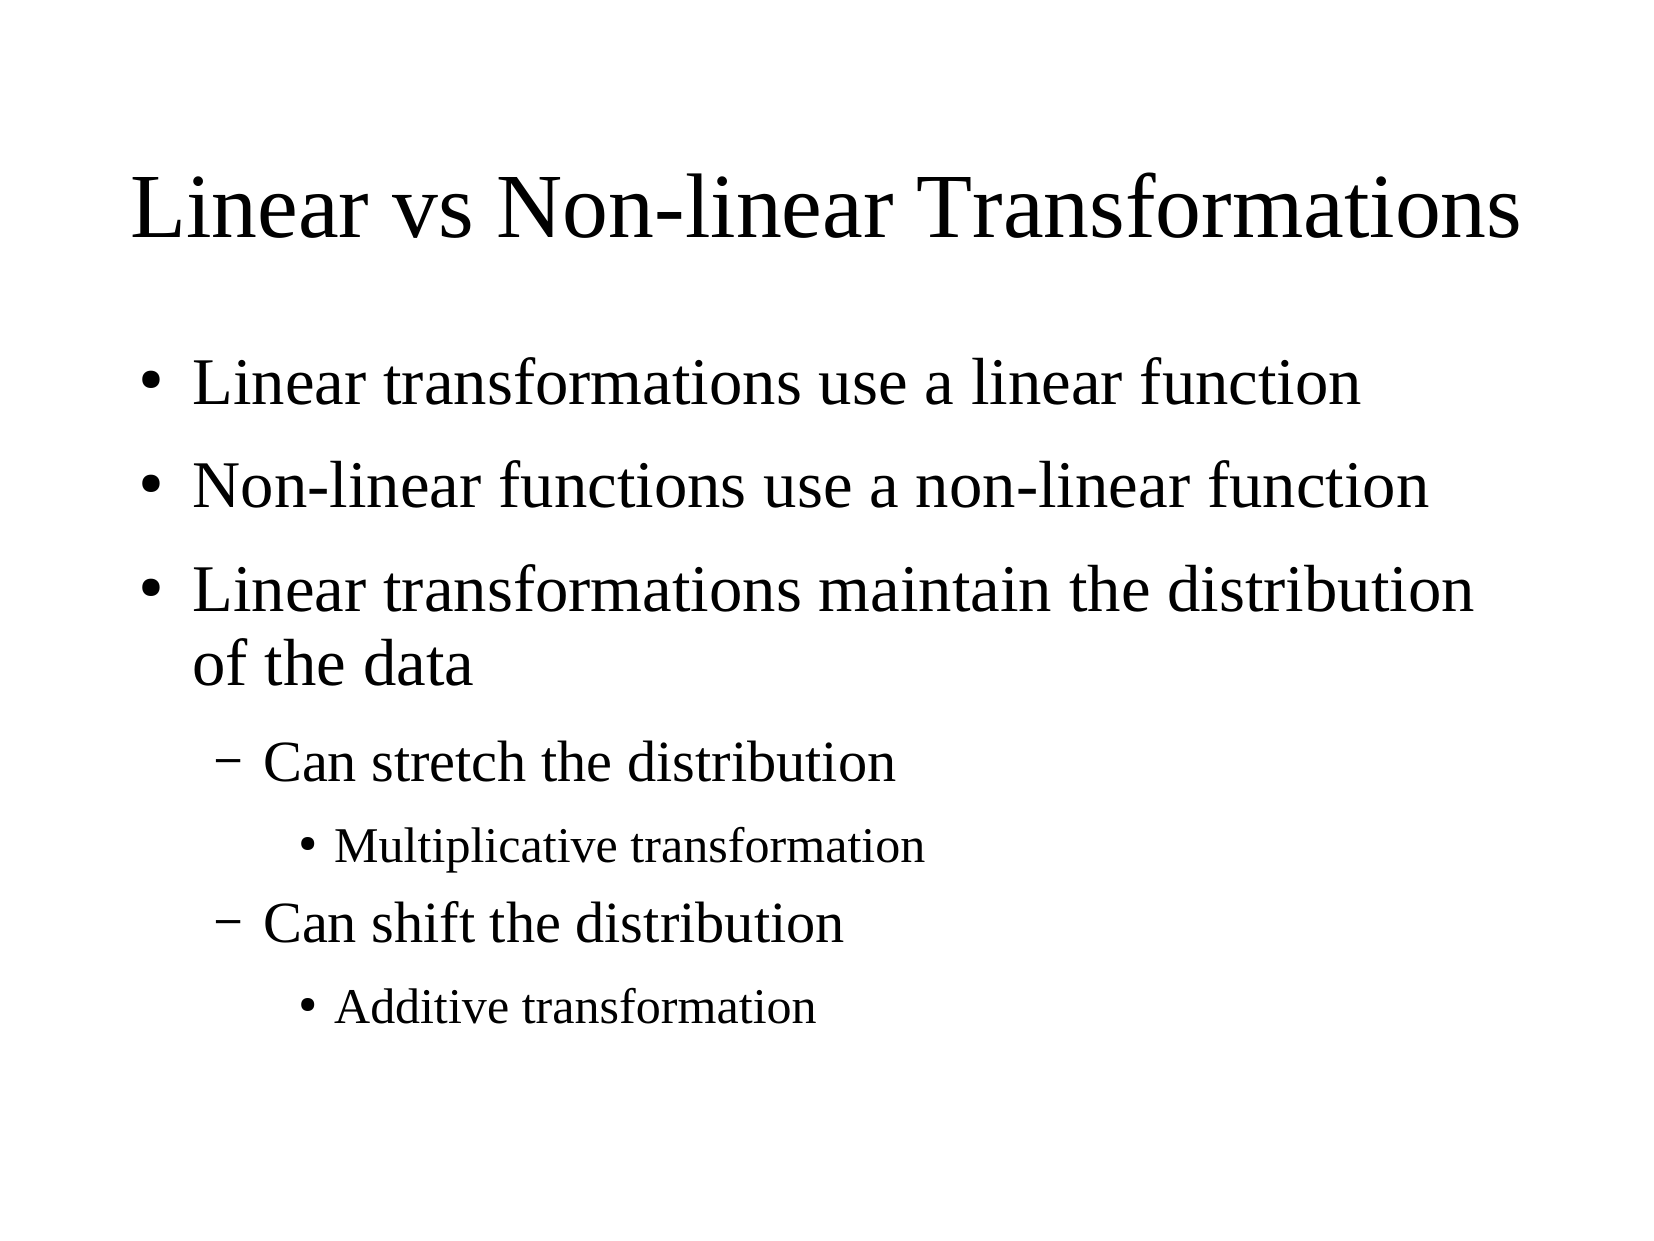

# Linear vs Non-linear Transformations
Linear transformations use a linear function
Non-linear functions use a non-linear function
Linear transformations maintain the distribution of the data
Can stretch the distribution
Multiplicative transformation
Can shift the distribution
Additive transformation